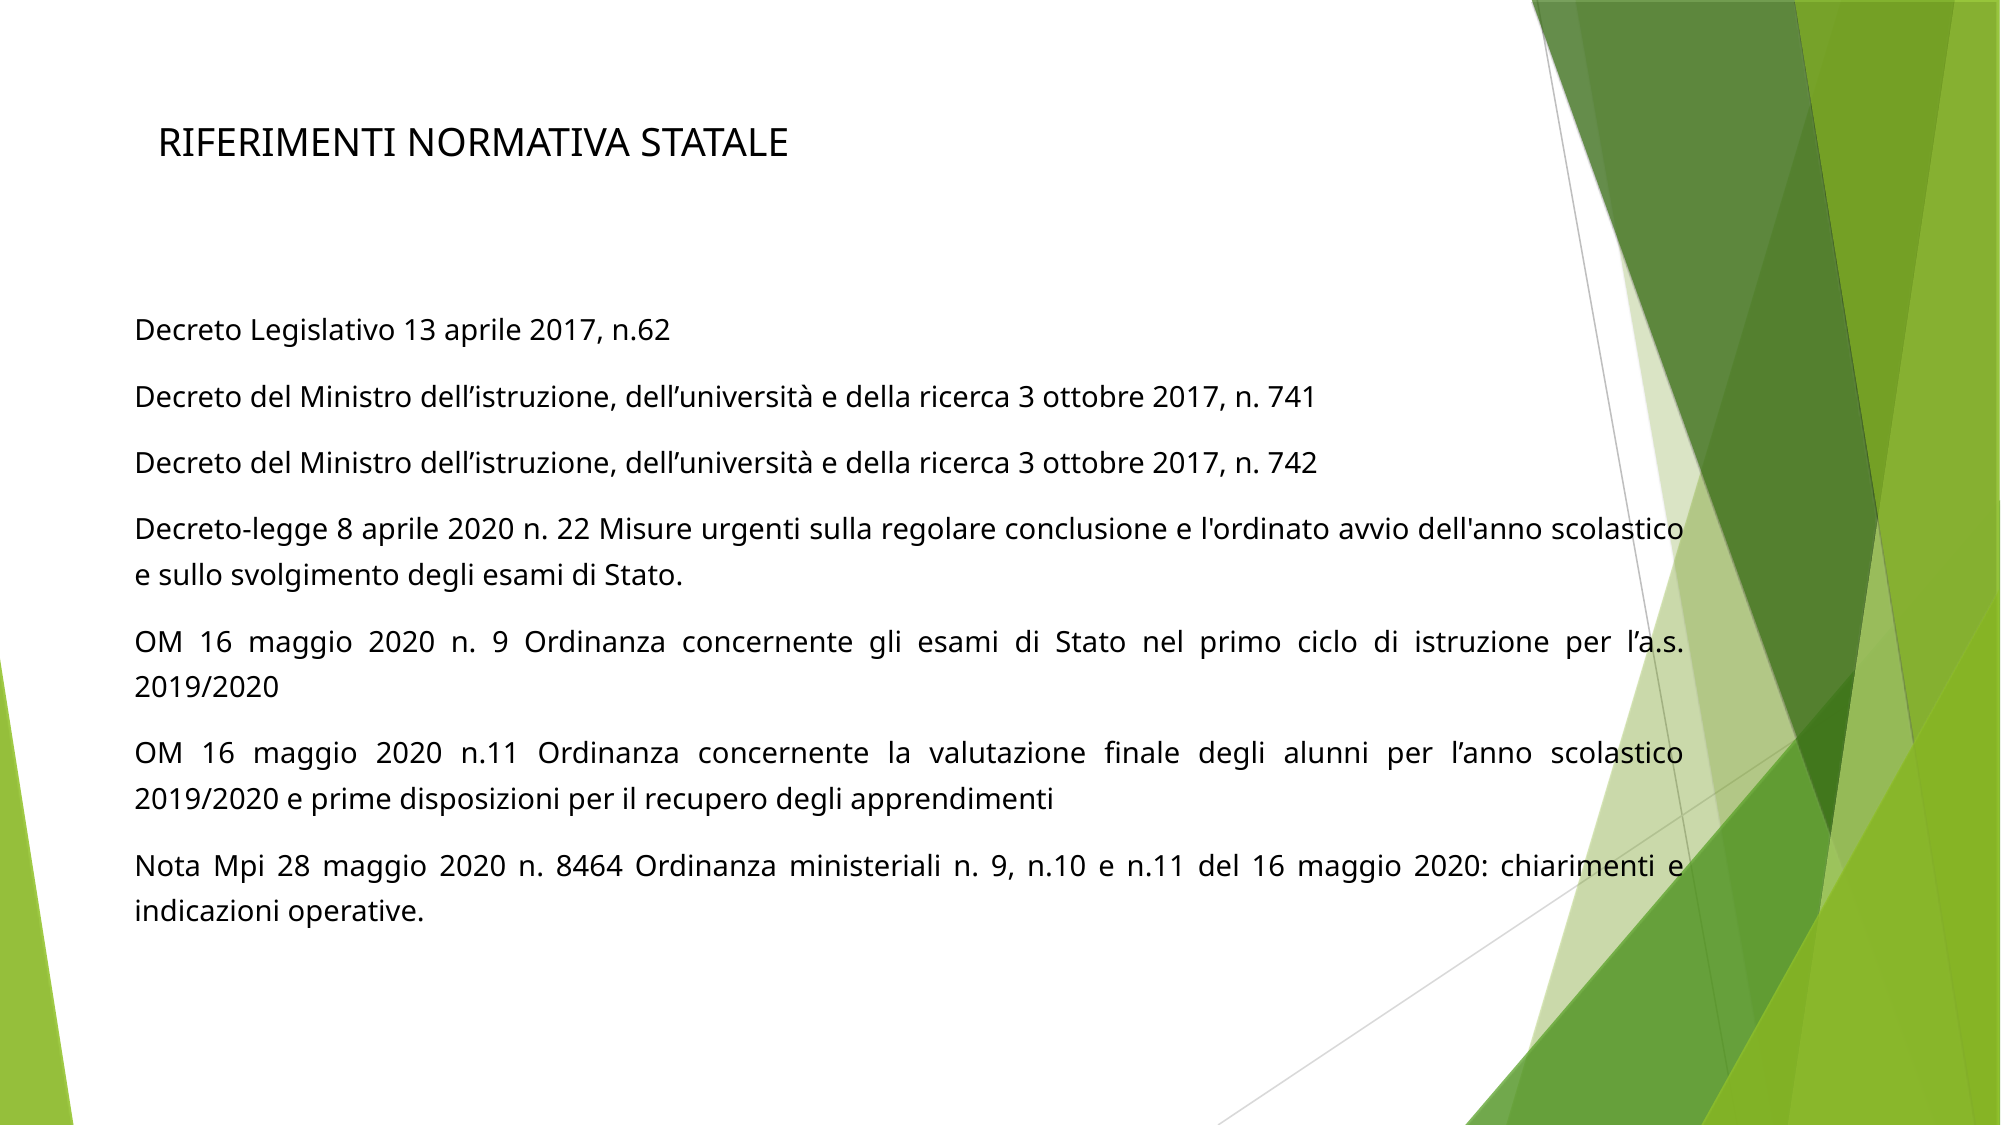

# RIFERIMENTI NORMATIVA STATALE
Decreto Legislativo 13 aprile 2017, n.62
Decreto del Ministro dell’istruzione, dell’università e della ricerca 3 ottobre 2017, n. 741
Decreto del Ministro dell’istruzione, dell’università e della ricerca 3 ottobre 2017, n. 742
Decreto-legge 8 aprile 2020 n. 22 Misure urgenti sulla regolare conclusione e l'ordinato avvio dell'anno scolastico e sullo svolgimento degli esami di Stato.
OM 16 maggio 2020 n. 9 Ordinanza concernente gli esami di Stato nel primo ciclo di istruzione per l’a.s. 2019/2020
OM 16 maggio 2020 n.11 Ordinanza concernente la valutazione finale degli alunni per l’anno scolastico 2019/2020 e prime disposizioni per il recupero degli apprendimenti
Nota Mpi 28 maggio 2020 n. 8464 Ordinanza ministeriali n. 9, n.10 e n.11 del 16 maggio 2020: chiarimenti e indicazioni operative.